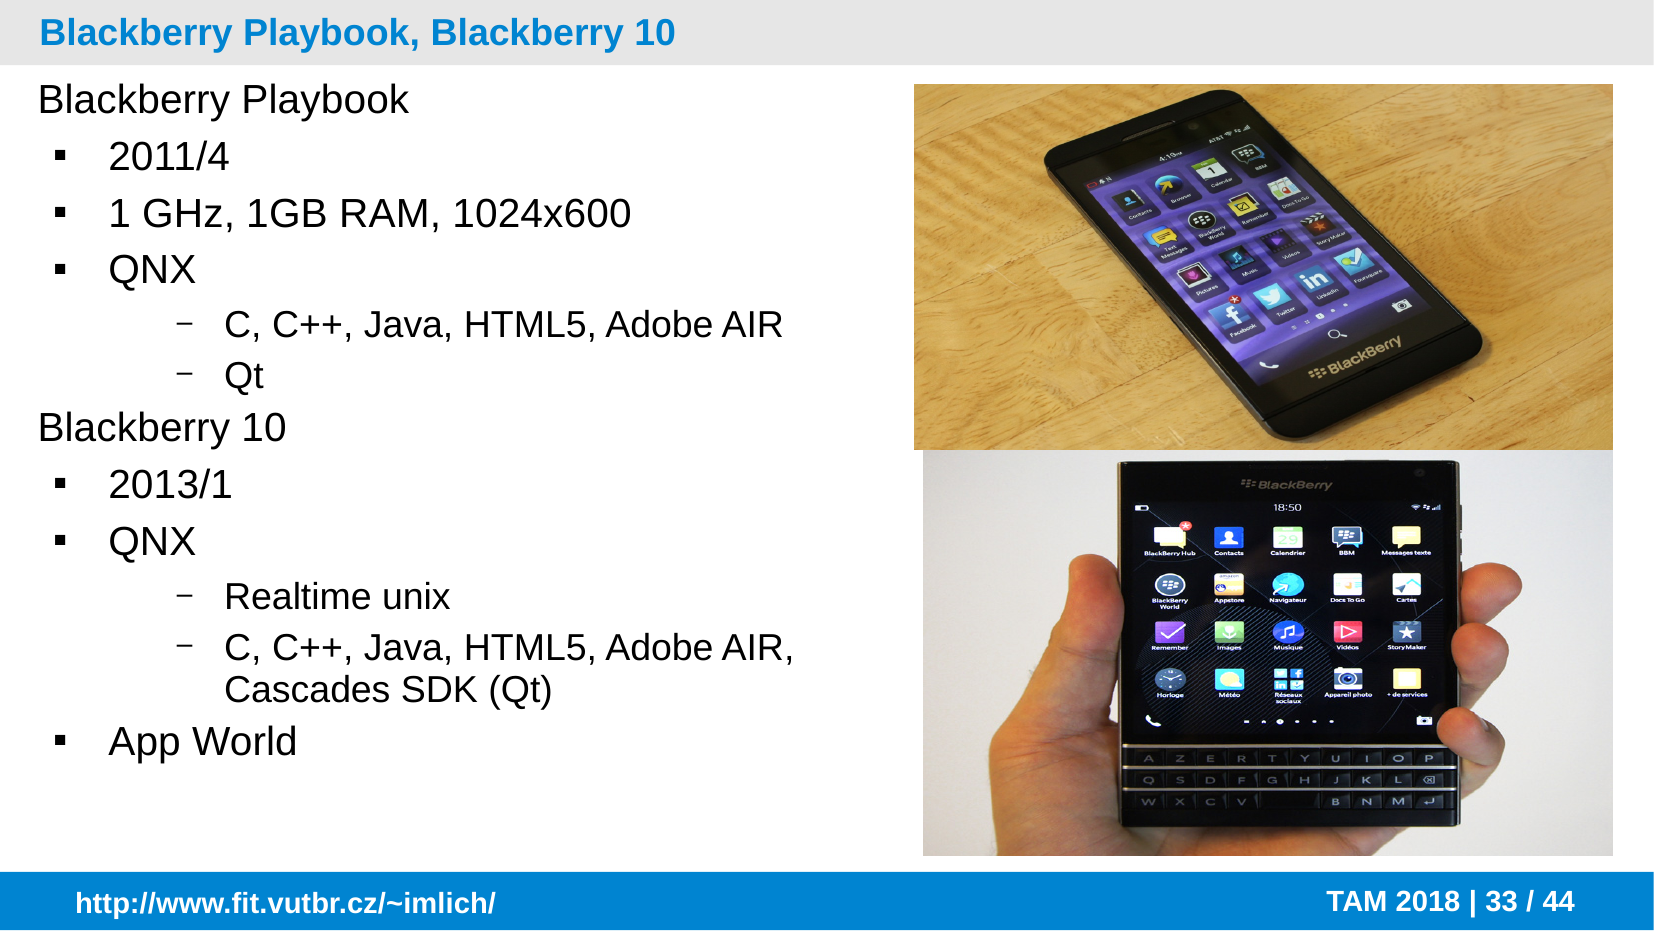

# Blackberry Playbook, Blackberry 10
Blackberry Playbook
2011/4
1 GHz, 1GB RAM, 1024x600
QNX
C, C++, Java, HTML5, Adobe AIR
Qt
Blackberry 10
2013/1
QNX
Realtime unix
C, C++, Java, HTML5, Adobe AIR, Cascades SDK (Qt)
App World